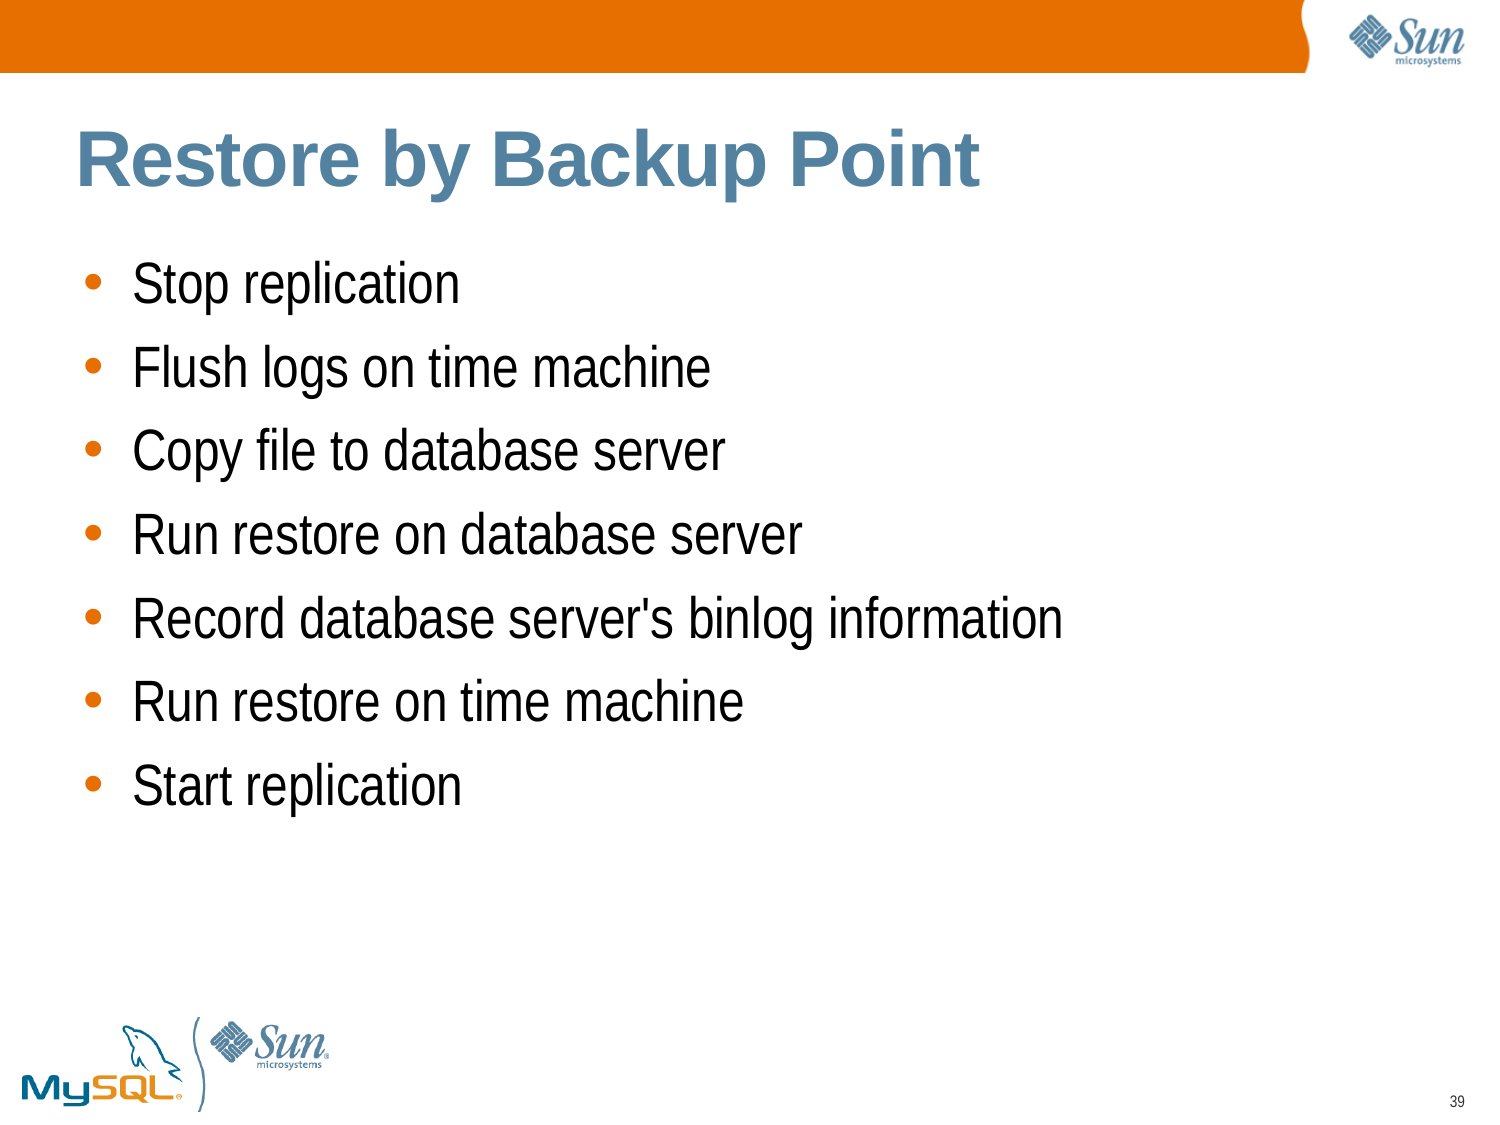

# Restore by Backup Point
Stop replication
Flush logs on time machine
Copy file to database server
Run restore on database server
Record database server's binlog information
Run restore on time machine
Start replication